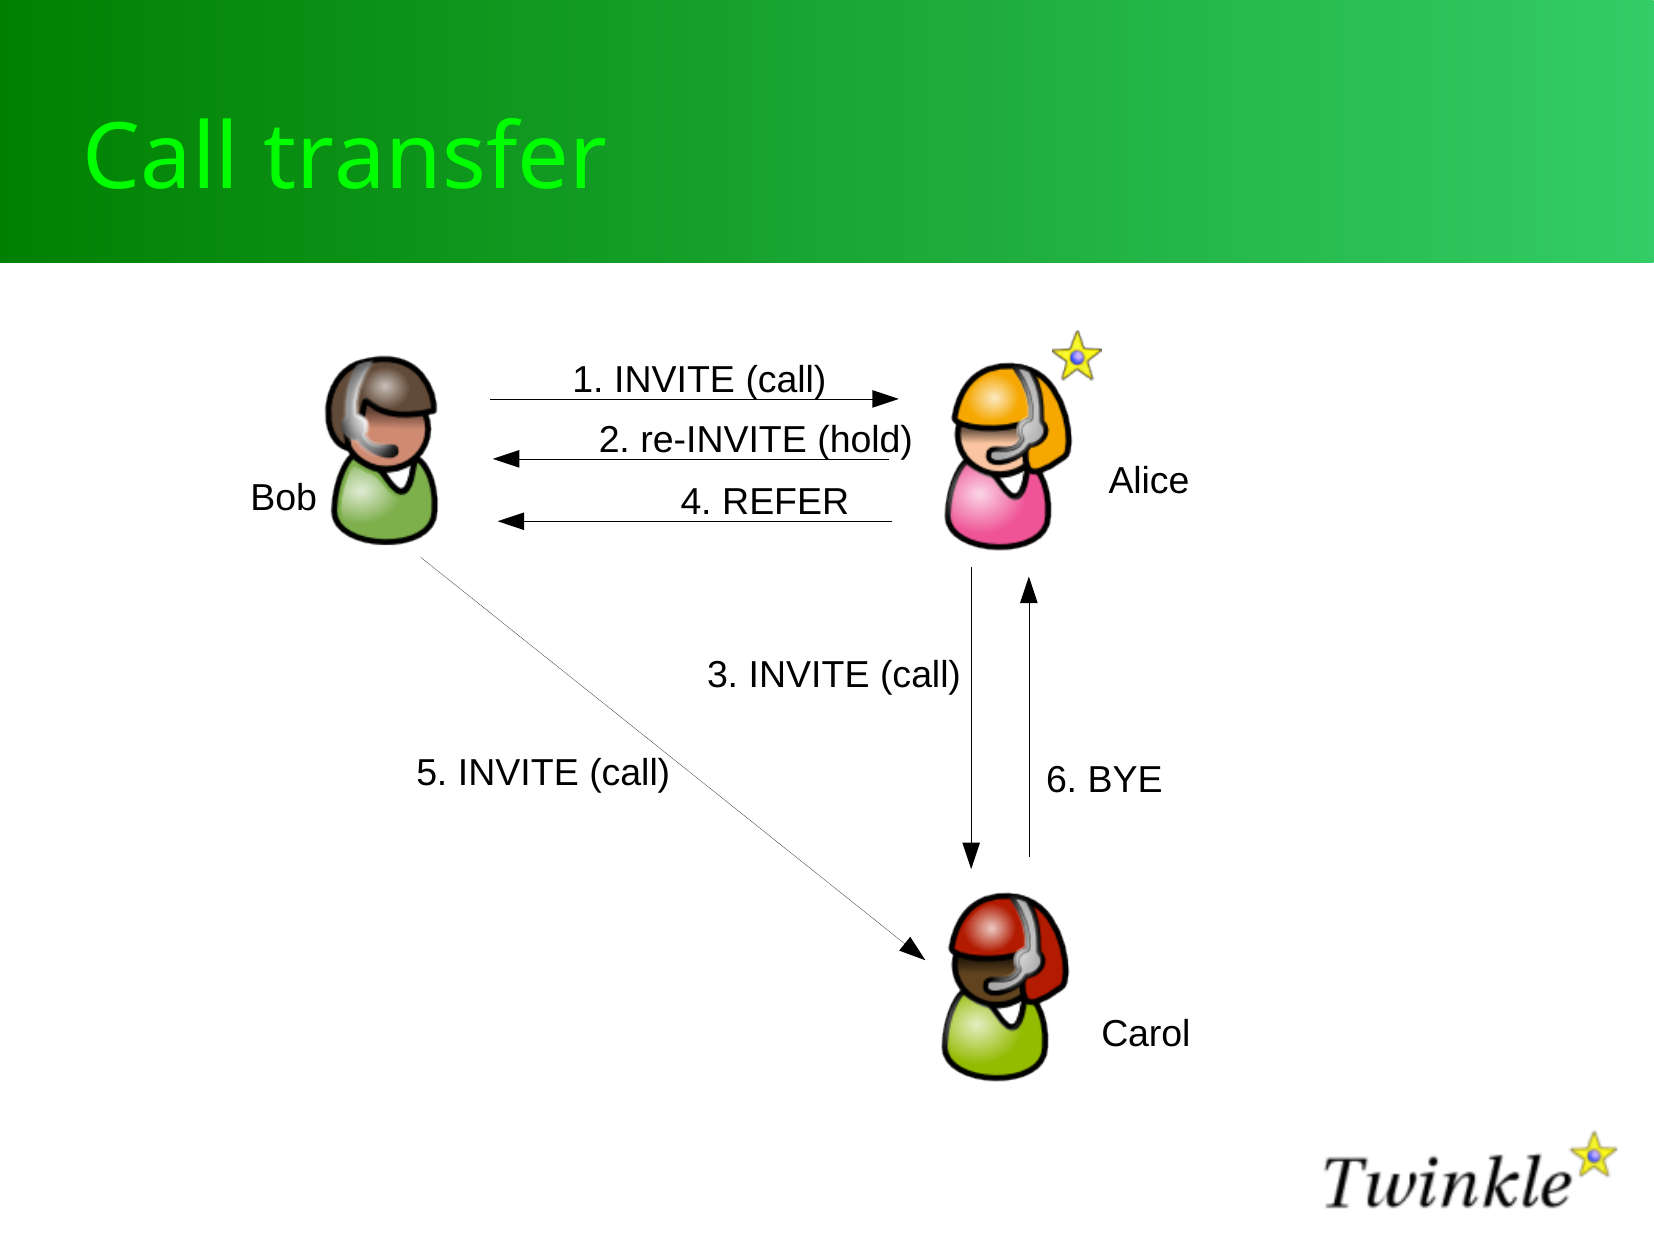

# Call transfer
1. INVITE (call)
2. re-INVITE (hold)
Alice
Bob
4. REFER
5. INVITE (call)
3. INVITE (call)
6. BYE
Carol